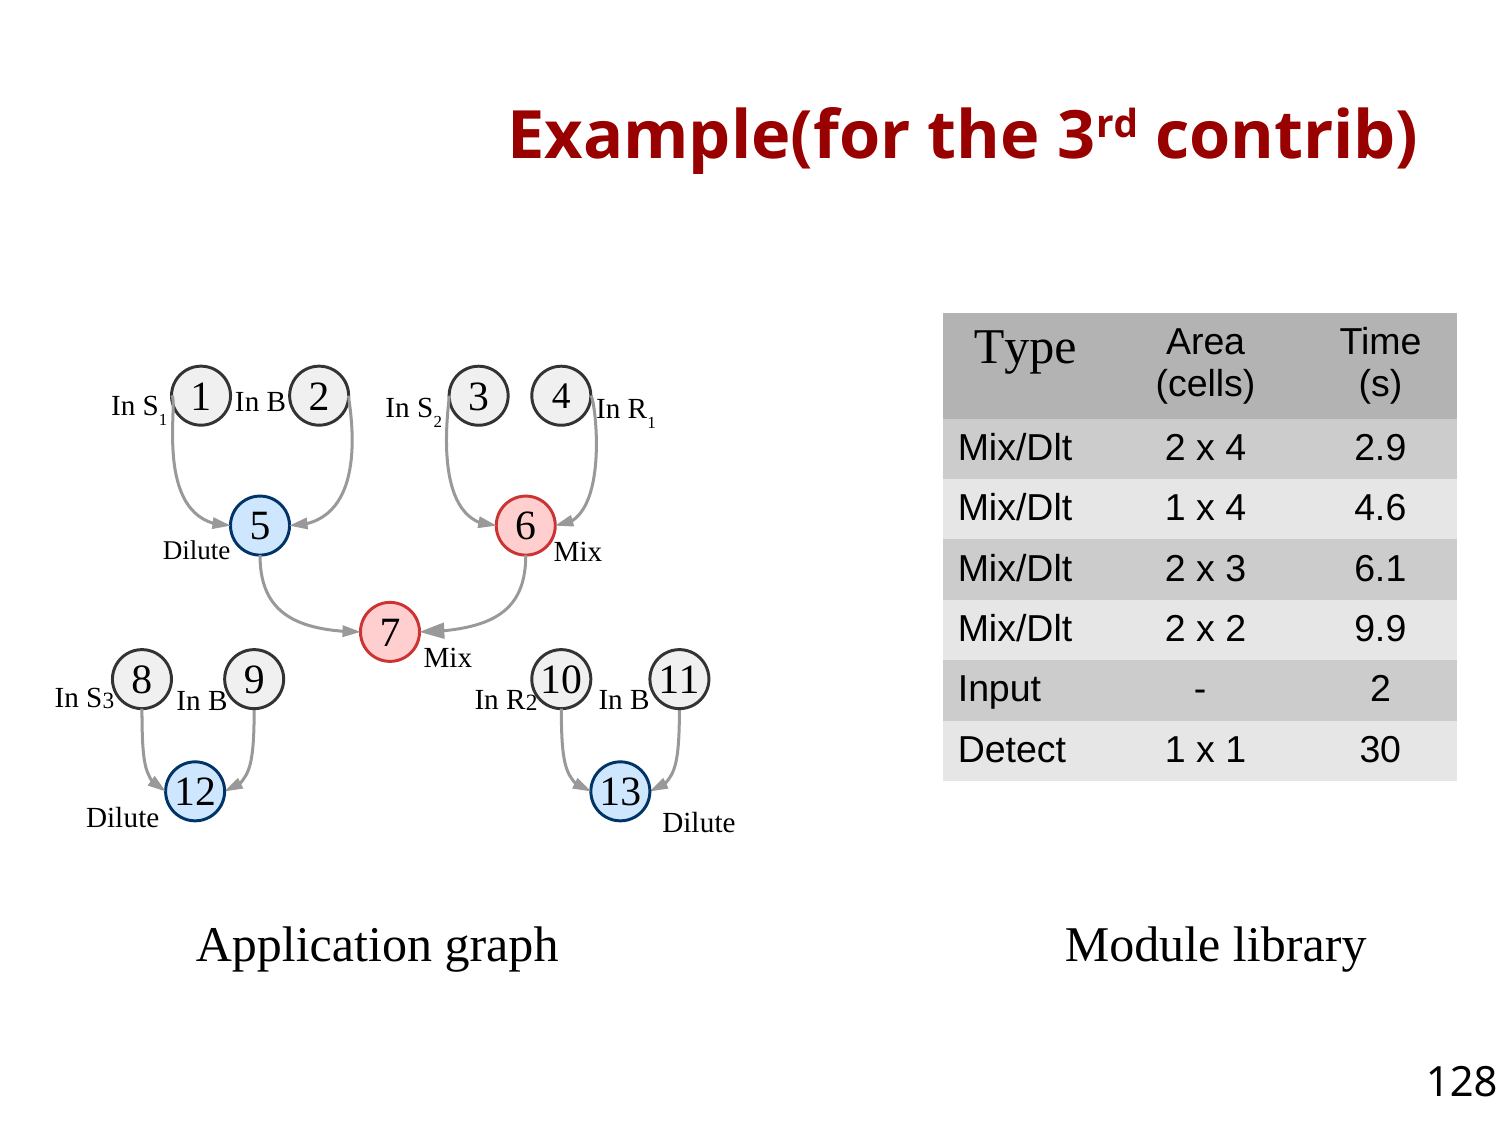

# Example(for the 3rd contrib)
| Type | Area (cells) | Time (s) |
| --- | --- | --- |
| Mix/Dlt | 2 x 4 | 2.9 |
| Mix/Dlt | 1 x 4 | 4.6 |
| Mix/Dlt | 2 x 3 | 6.1 |
| Mix/Dlt | 2 x 2 | 9.9 |
| Input | - | 2 |
| Detect | 1 x 1 | 30 |
1
2
3
4
In B
In S1
In S2
In R1
5
6
Dilute
Mix
7
Mix
8
9
10
11
In S3
In R2
In B
In B
12
13
Dilute
Dilute
Application graph
Module library